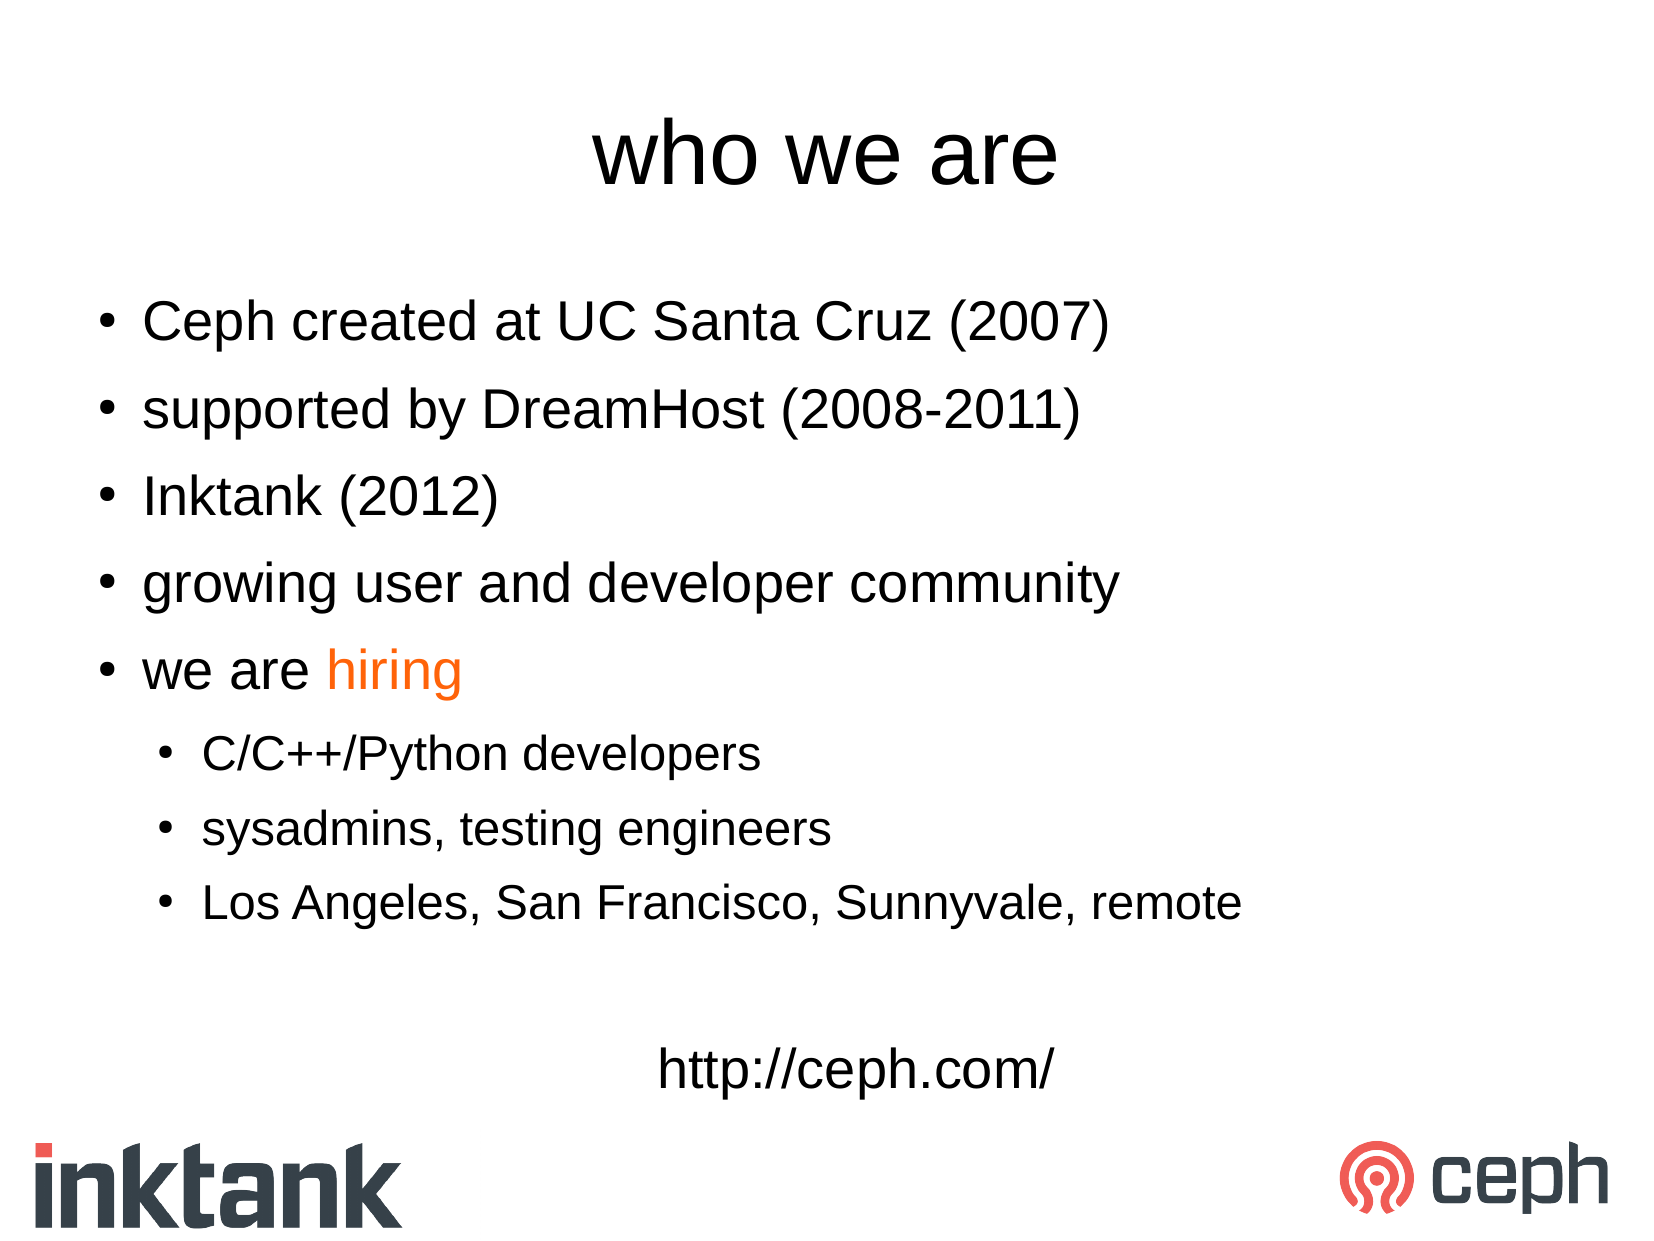

# who we are
Ceph created at UC Santa Cruz (2007)
supported by DreamHost (2008-2011)
Inktank (2012)
growing user and developer community
we are hiring
C/C++/Python developers
sysadmins, testing engineers
Los Angeles, San Francisco, Sunnyvale, remote
http://ceph.com/